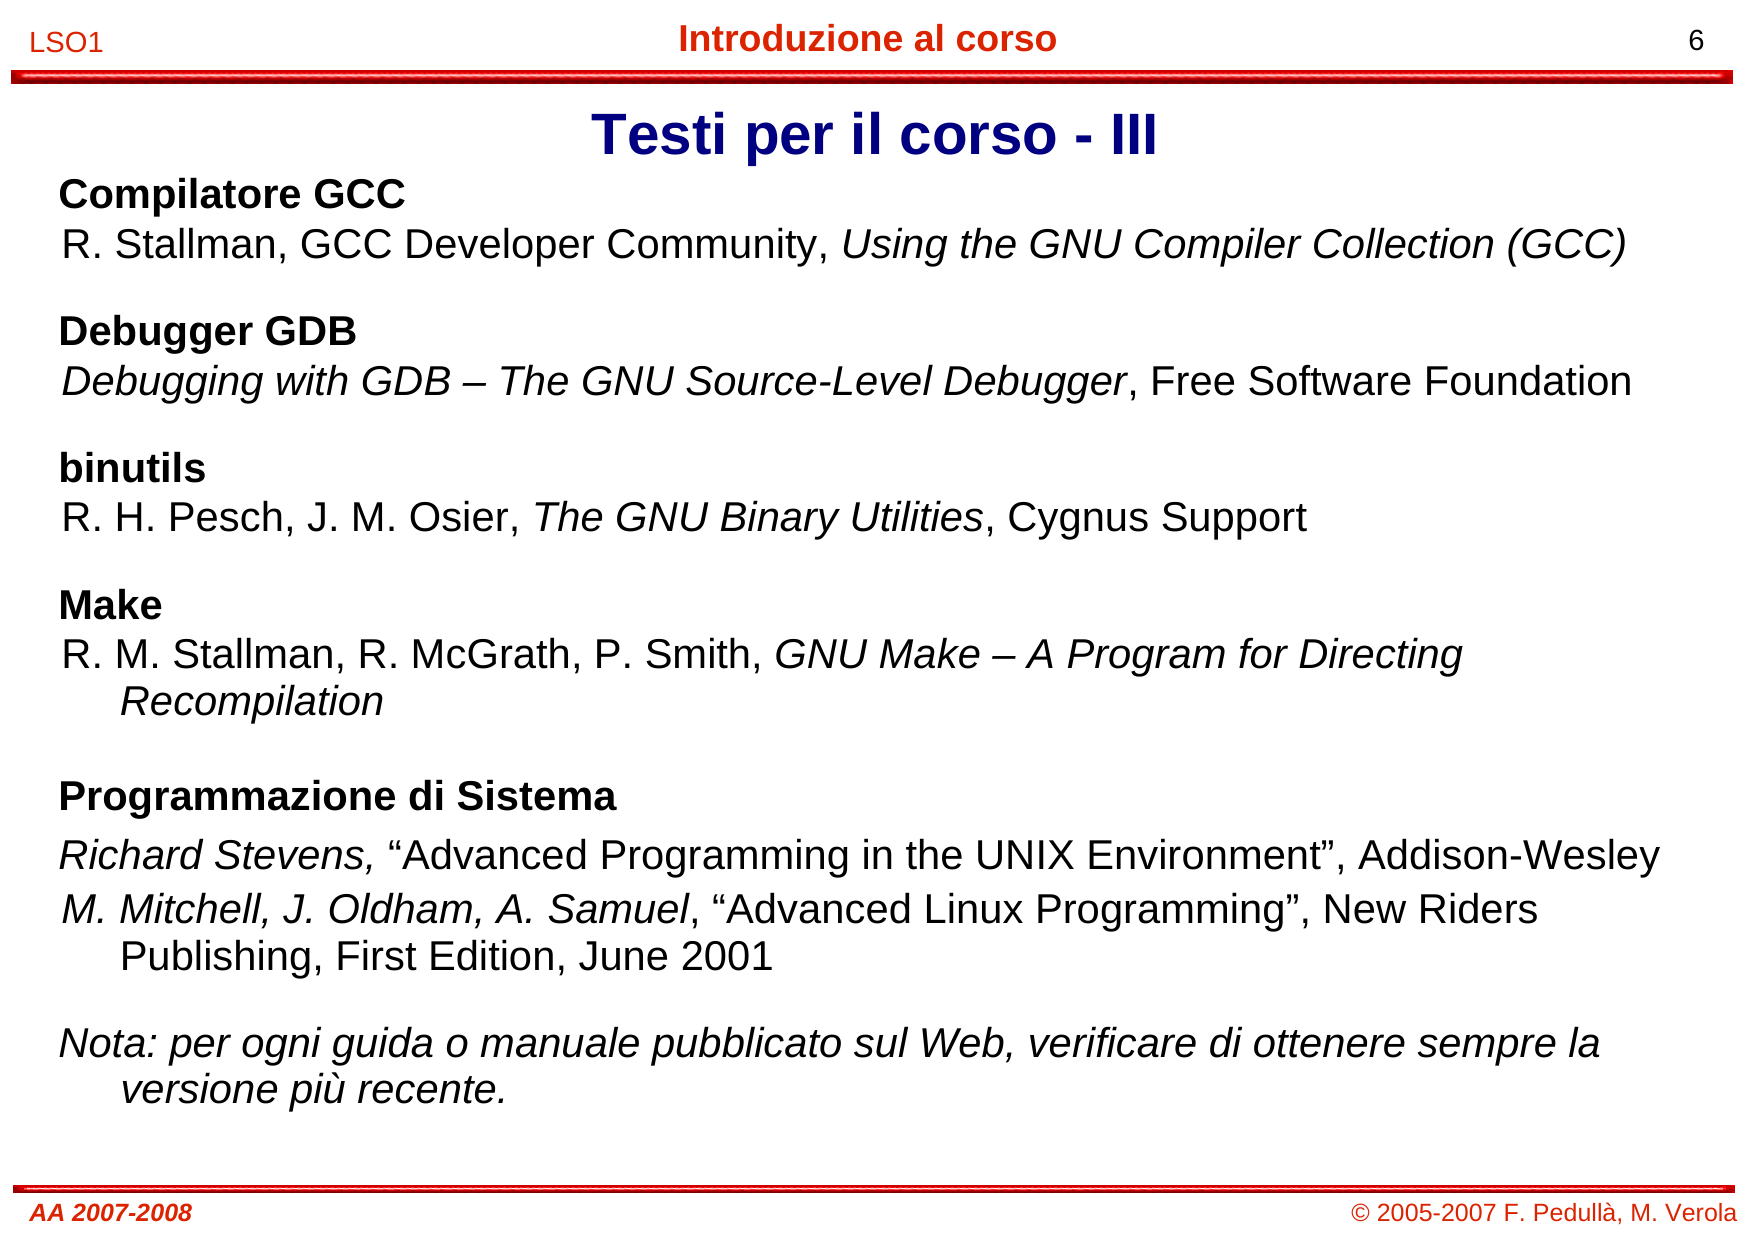

Testi per il corso - III
# Compilatore GCC
R. Stallman, GCC Developer Community, Using the GNU Compiler Collection (GCC)
Debugger GDB
Debugging with GDB – The GNU Source-Level Debugger, Free Software Foundation
binutils
R. H. Pesch, J. M. Osier, The GNU Binary Utilities, Cygnus Support
Make
R. M. Stallman, R. McGrath, P. Smith, GNU Make – A Program for Directing Recompilation
Programmazione di Sistema
Richard Stevens, “Advanced Programming in the UNIX Environment”, Addison-Wesley
M. Mitchell, J. Oldham, A. Samuel, “Advanced Linux Programming”, New Riders Publishing, First Edition, June 2001
Nota: per ogni guida o manuale pubblicato sul Web, verificare di ottenere sempre la versione più recente.